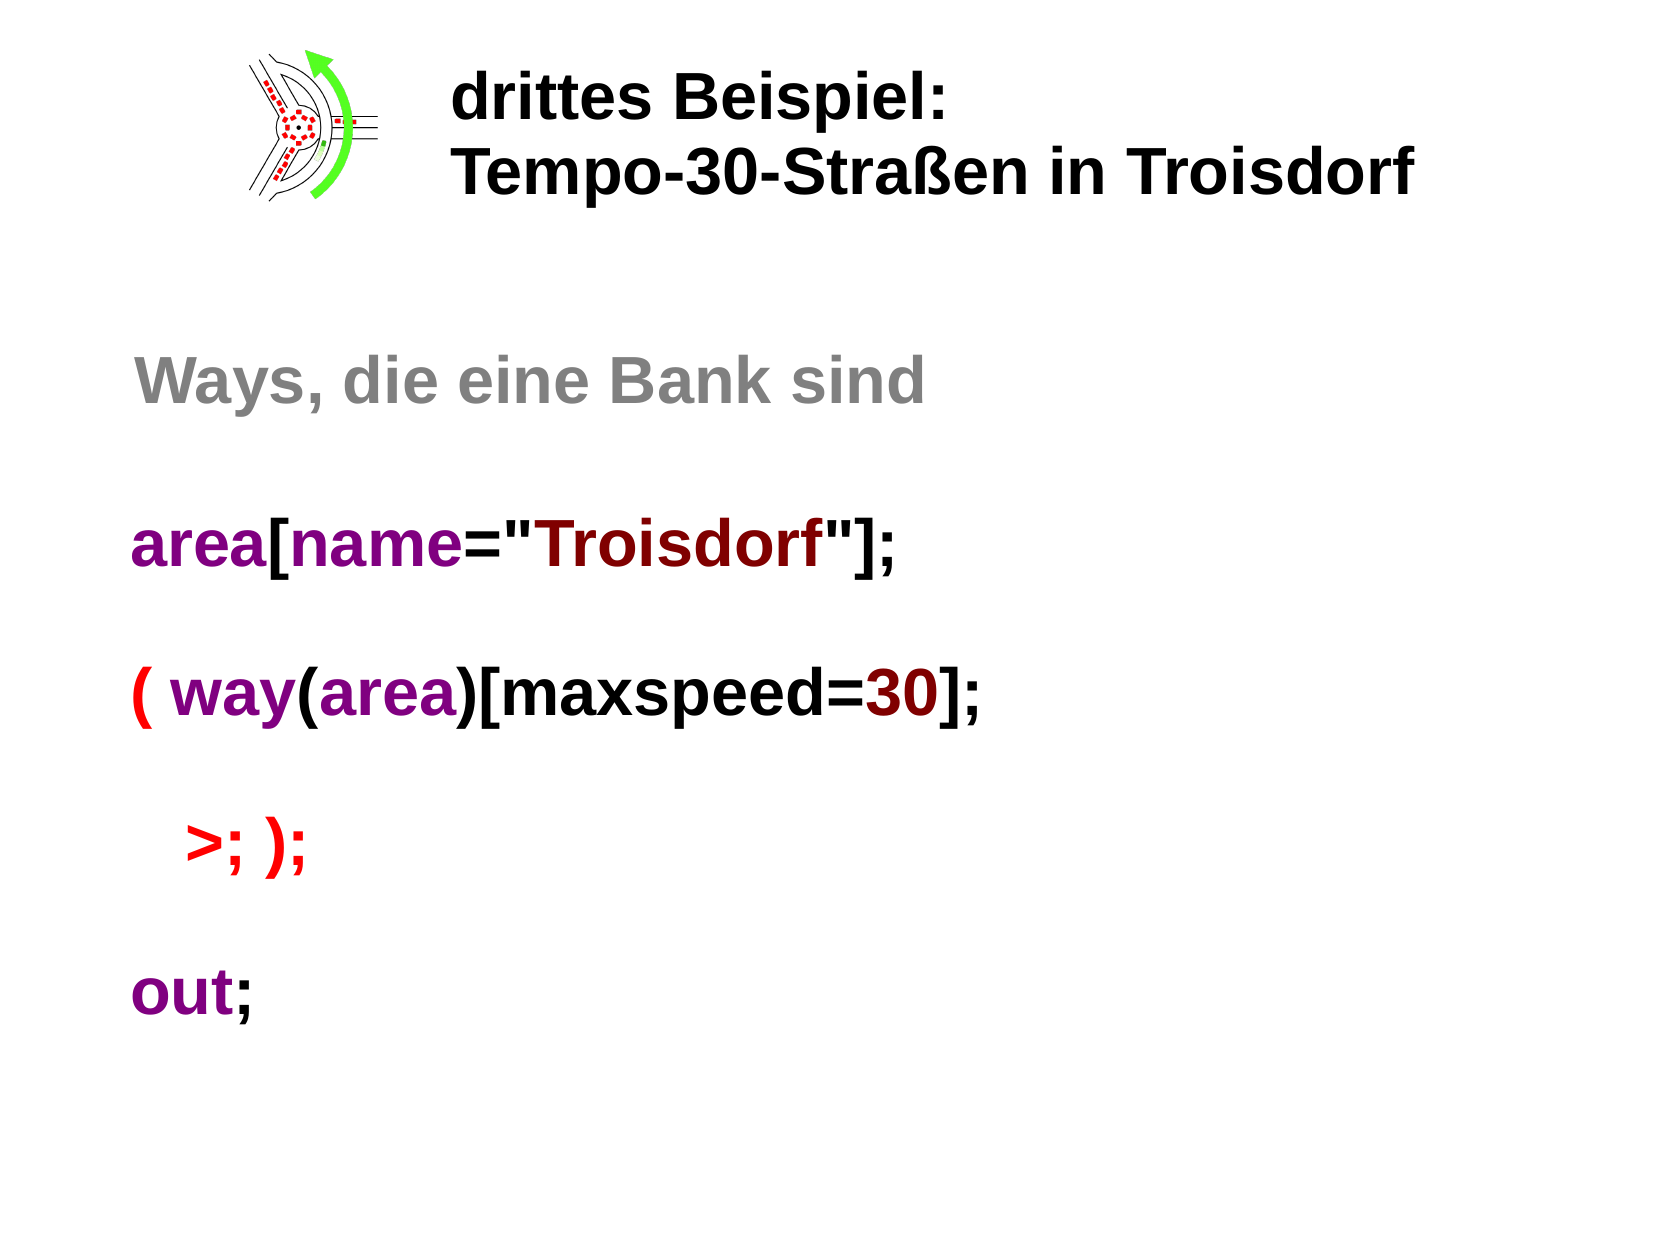

drittes Beispiel:
Tempo-30-Straßen in Troisdorf
Ways, die eine Bank sind
area[name="Troisdorf"];
( way(area)[maxspeed=30];
 >; );
out;